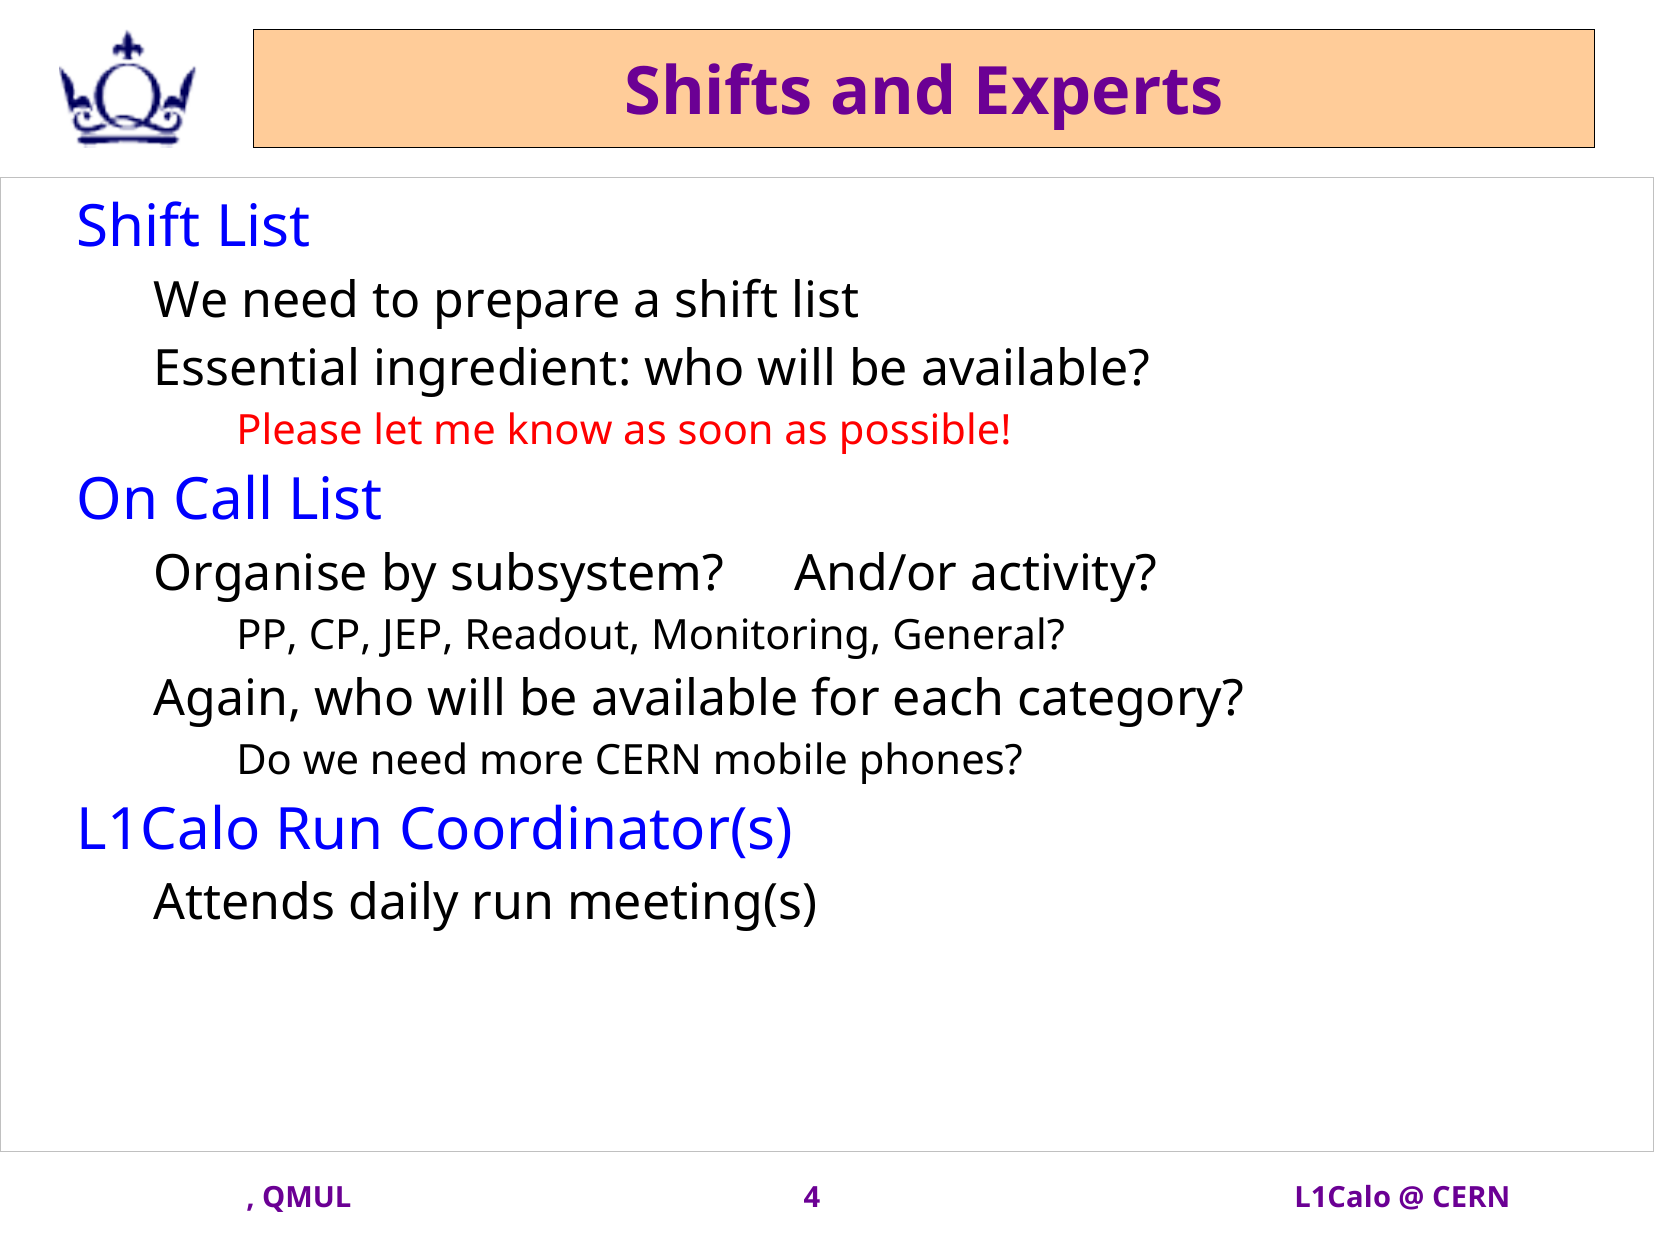

# Shifts and Experts
Shift List
We need to prepare a shift list
Essential ingredient: who will be available?
Please let me know as soon as possible!
On Call List
Organise by subsystem?	And/or activity?
PP, CP, JEP, Readout, Monitoring, General?
Again, who will be available for each category?
Do we need more CERN mobile phones?
L1Calo Run Coordinator(s)
Attends daily run meeting(s)